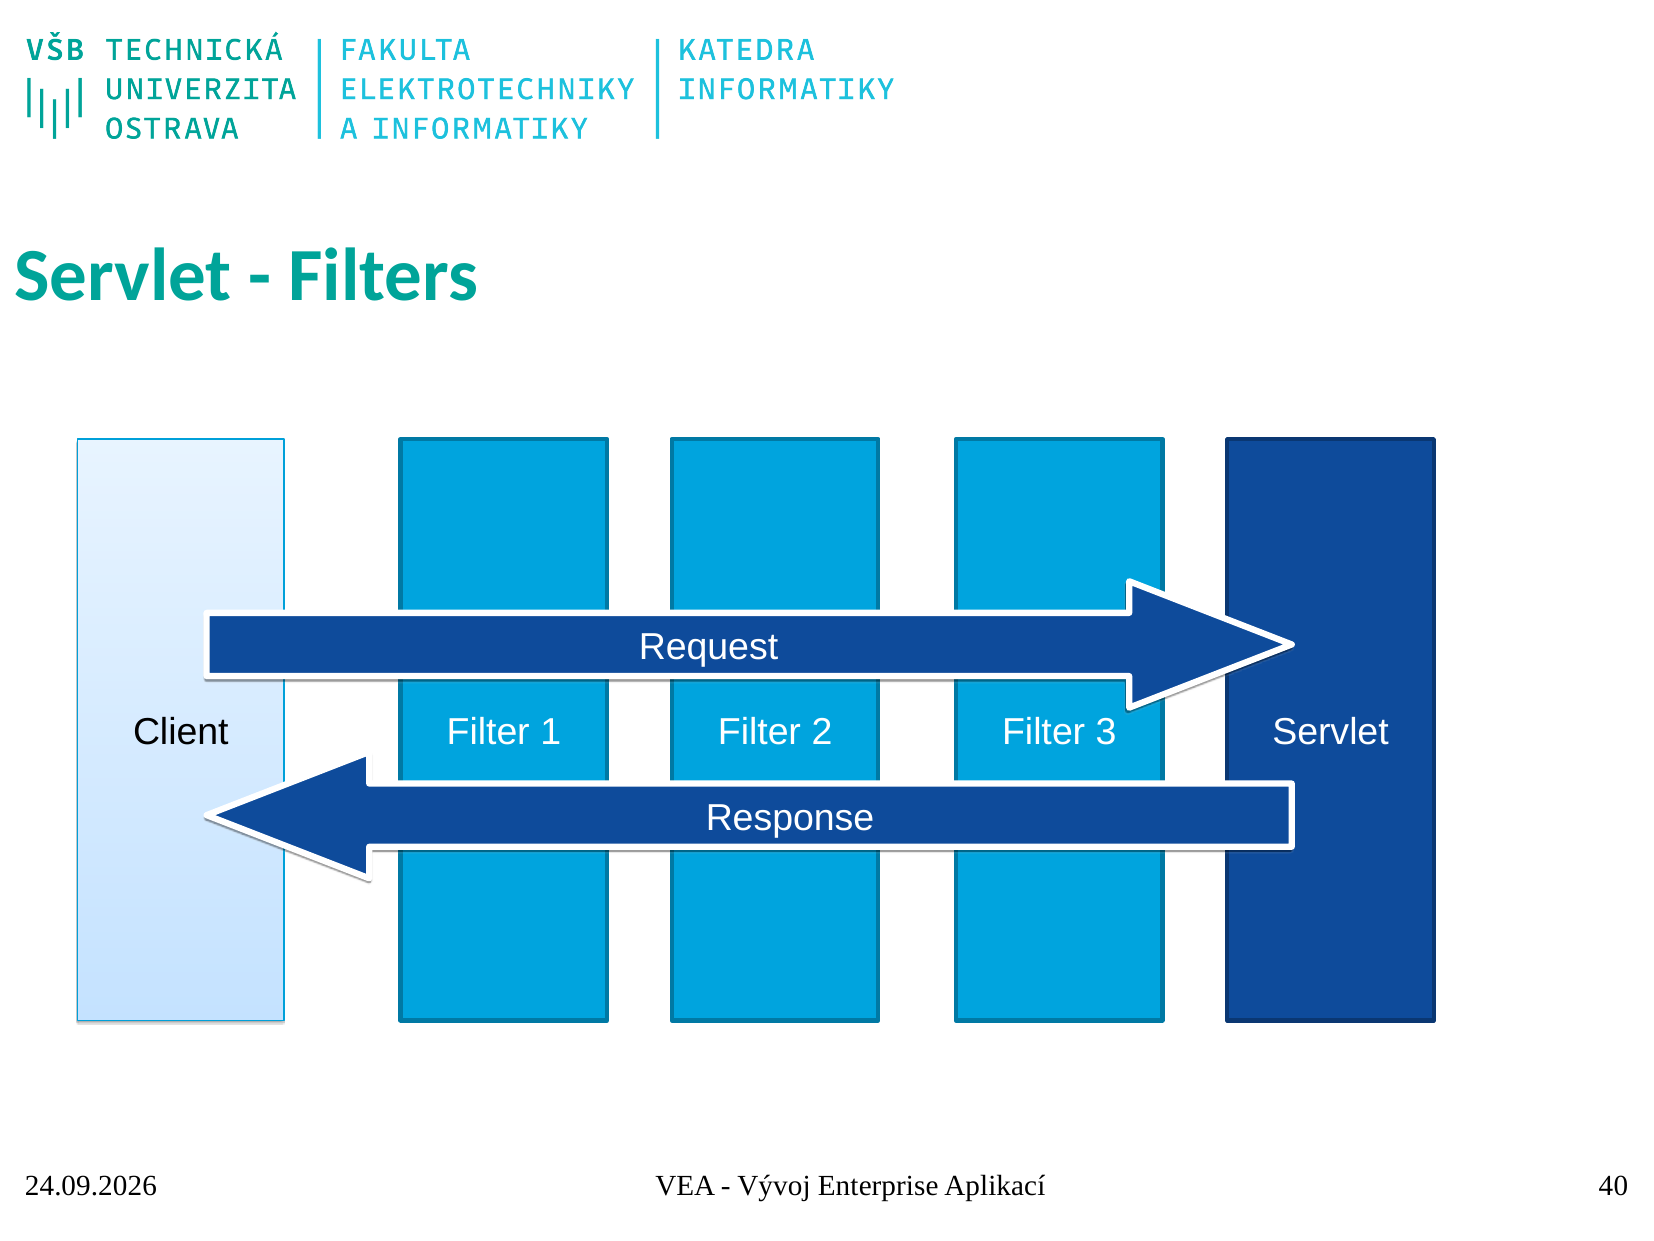

# Servlet - Filters
Client
Filter 1
Filter 2
Filter 3
Servlet
Request
Response
VEA - Vývoj Enterprise Aplikací
40